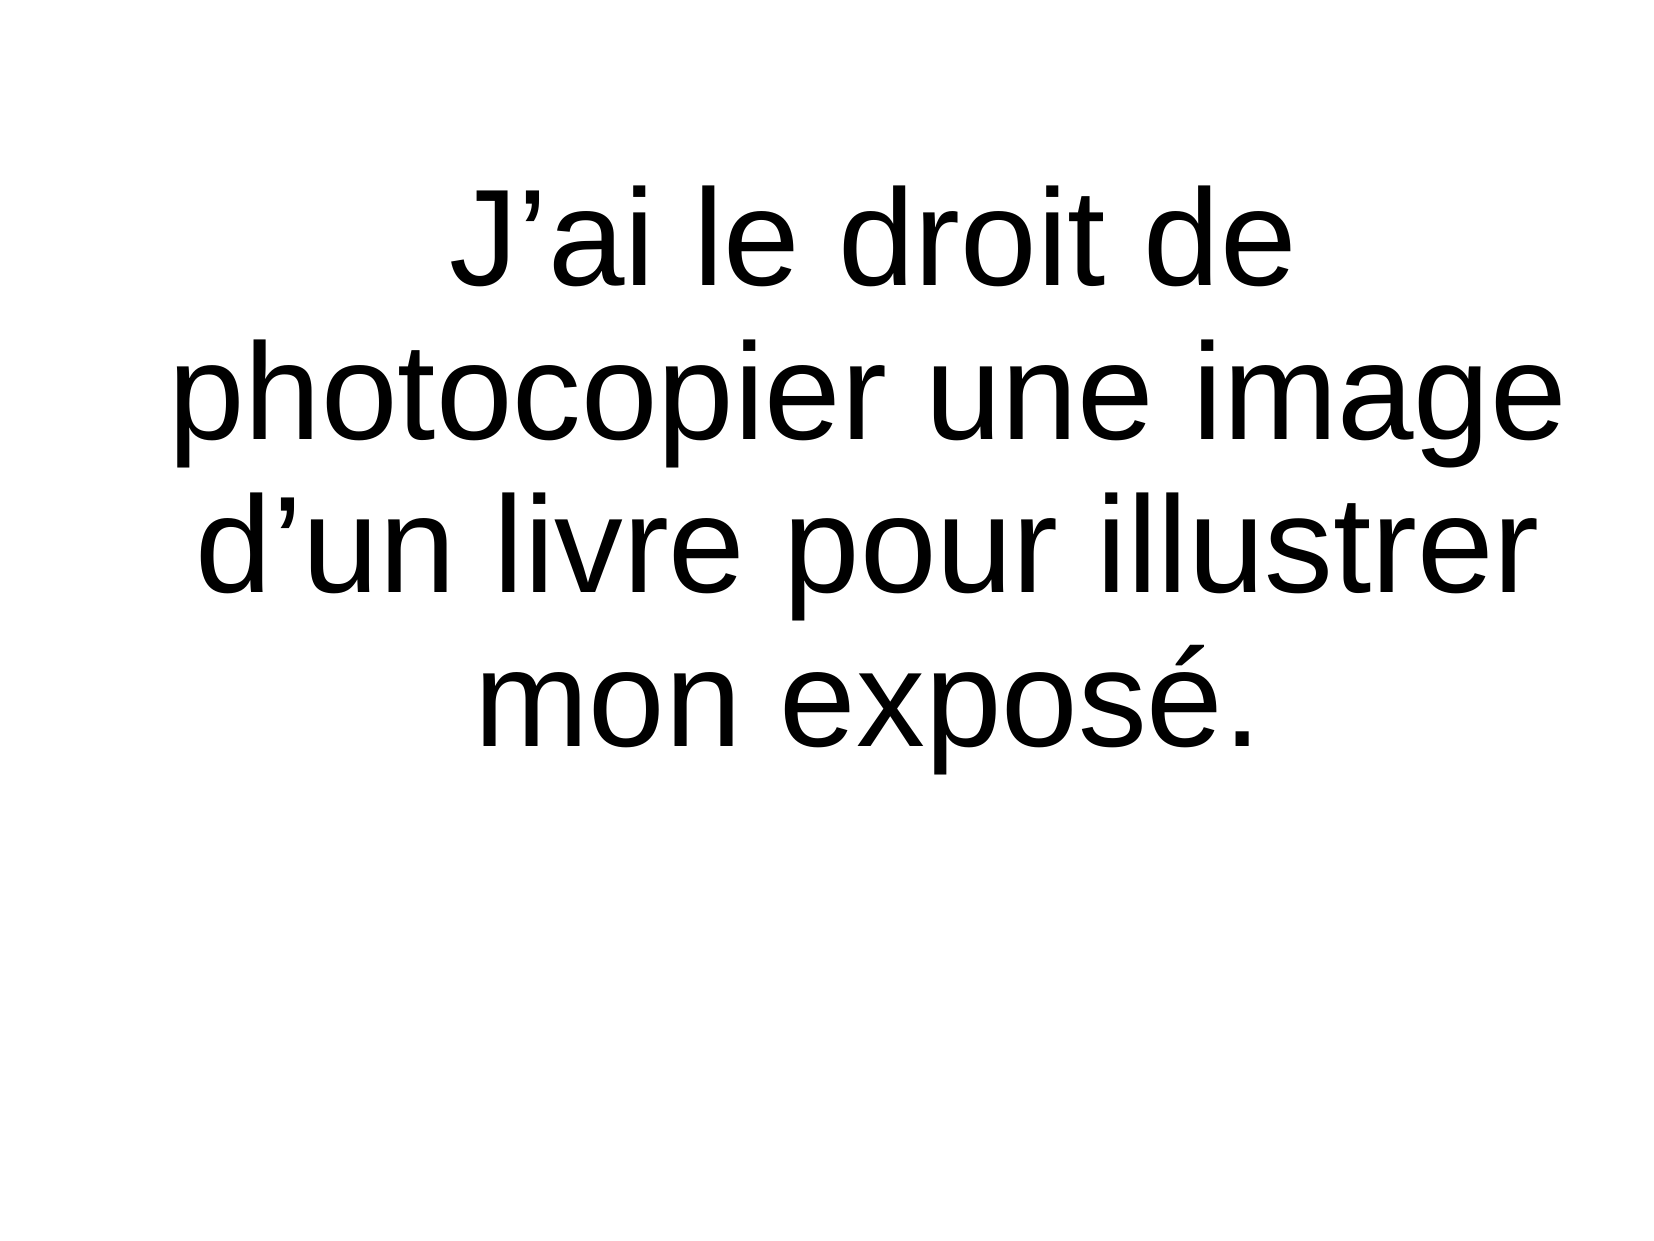

J’ai le droit de photocopier une image d’un livre pour illustrer mon exposé.